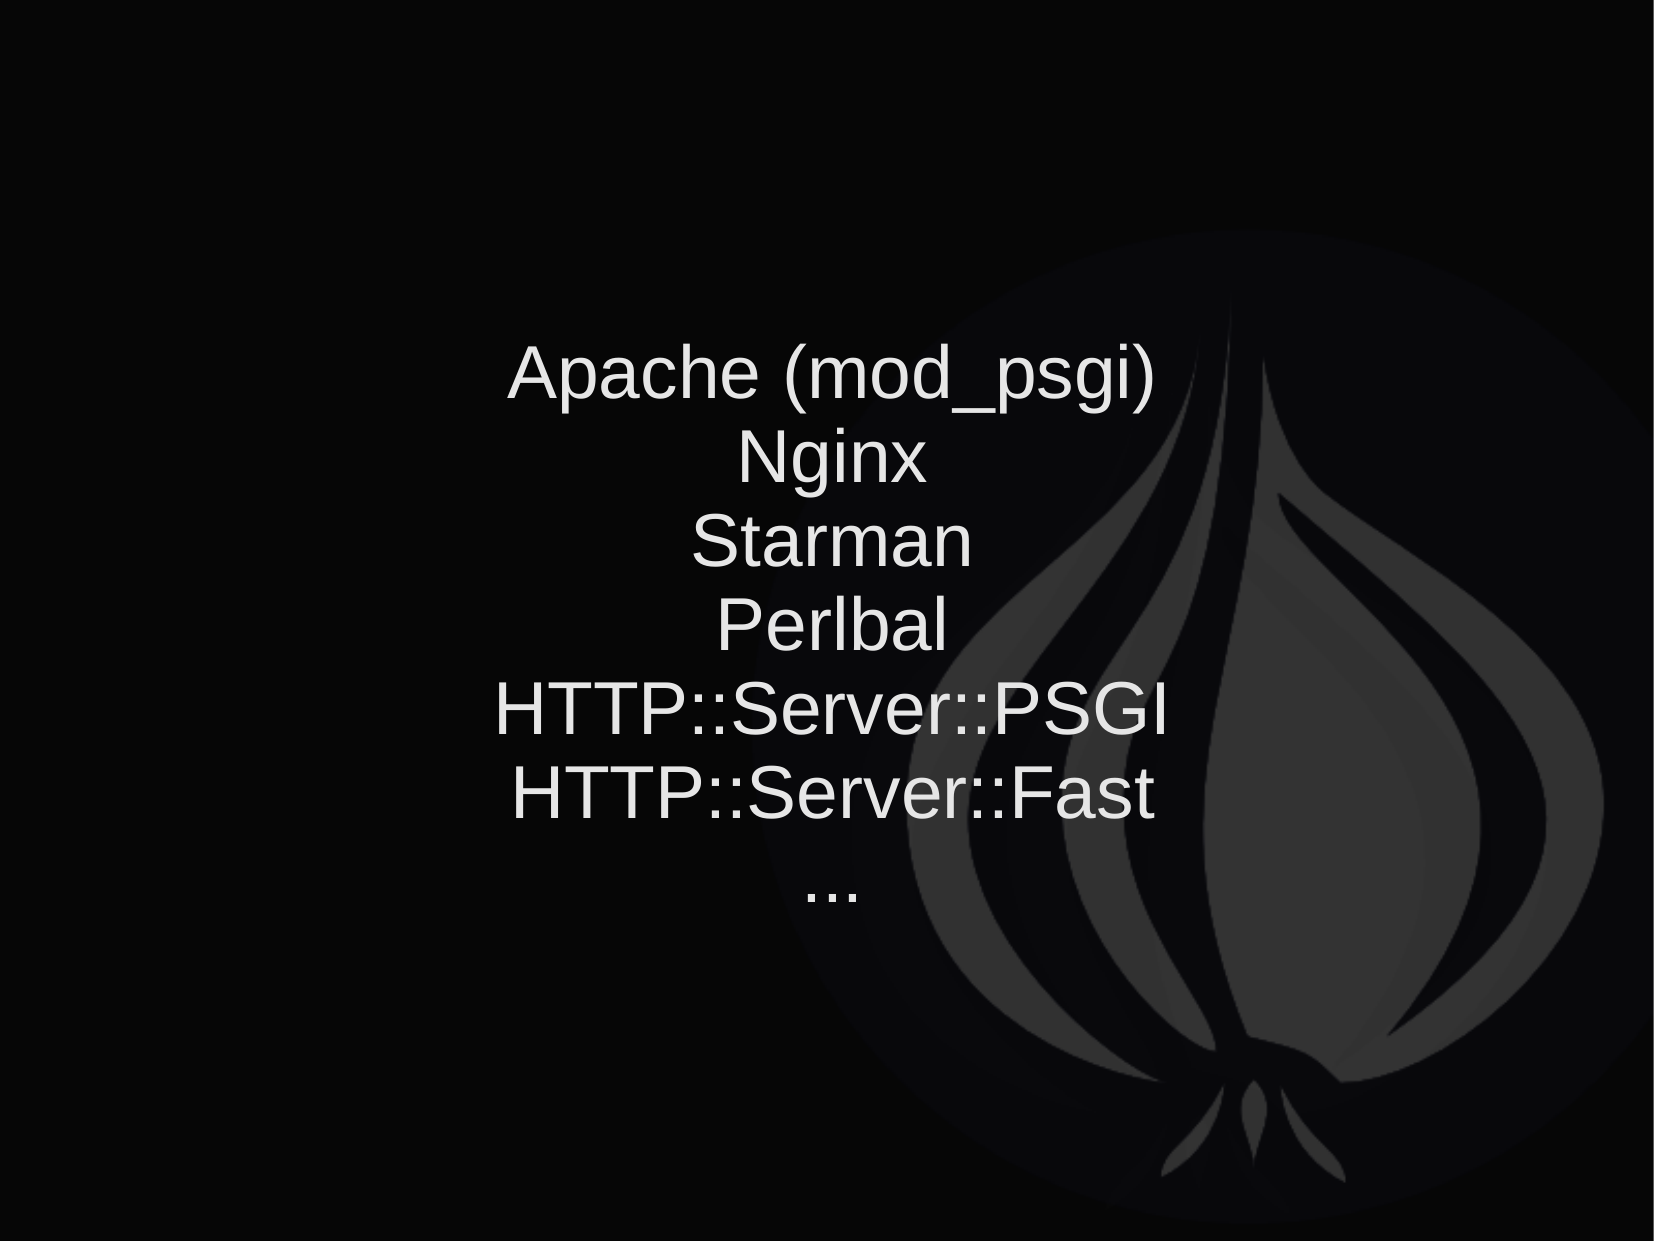

# Apache (mod_psgi)
Nginx
Starman
Perlbal
HTTP::Server::PSGI
HTTP::Server::Fast
...